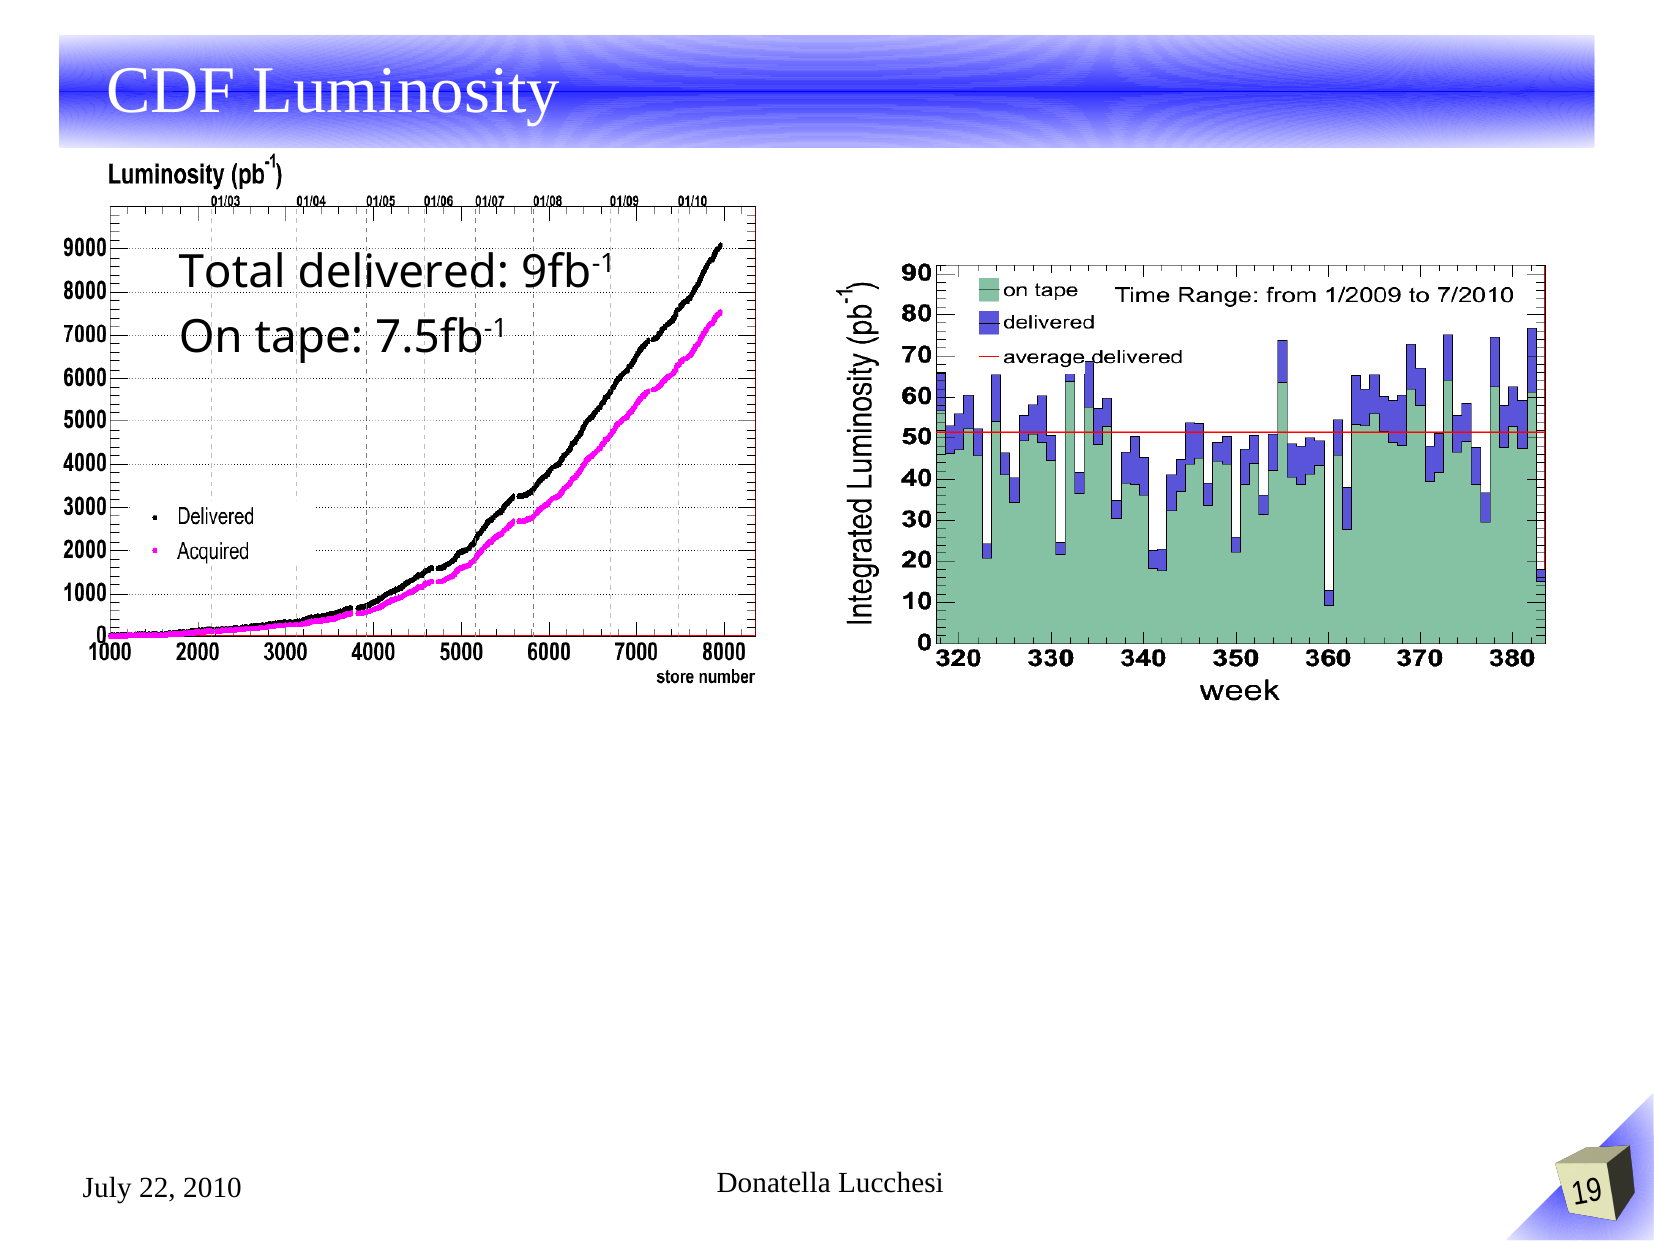

CDF Luminosity
Total delivered: 9fb-1
On tape: 7.5fb-1
Donatella Lucchesi
July 22, 2010